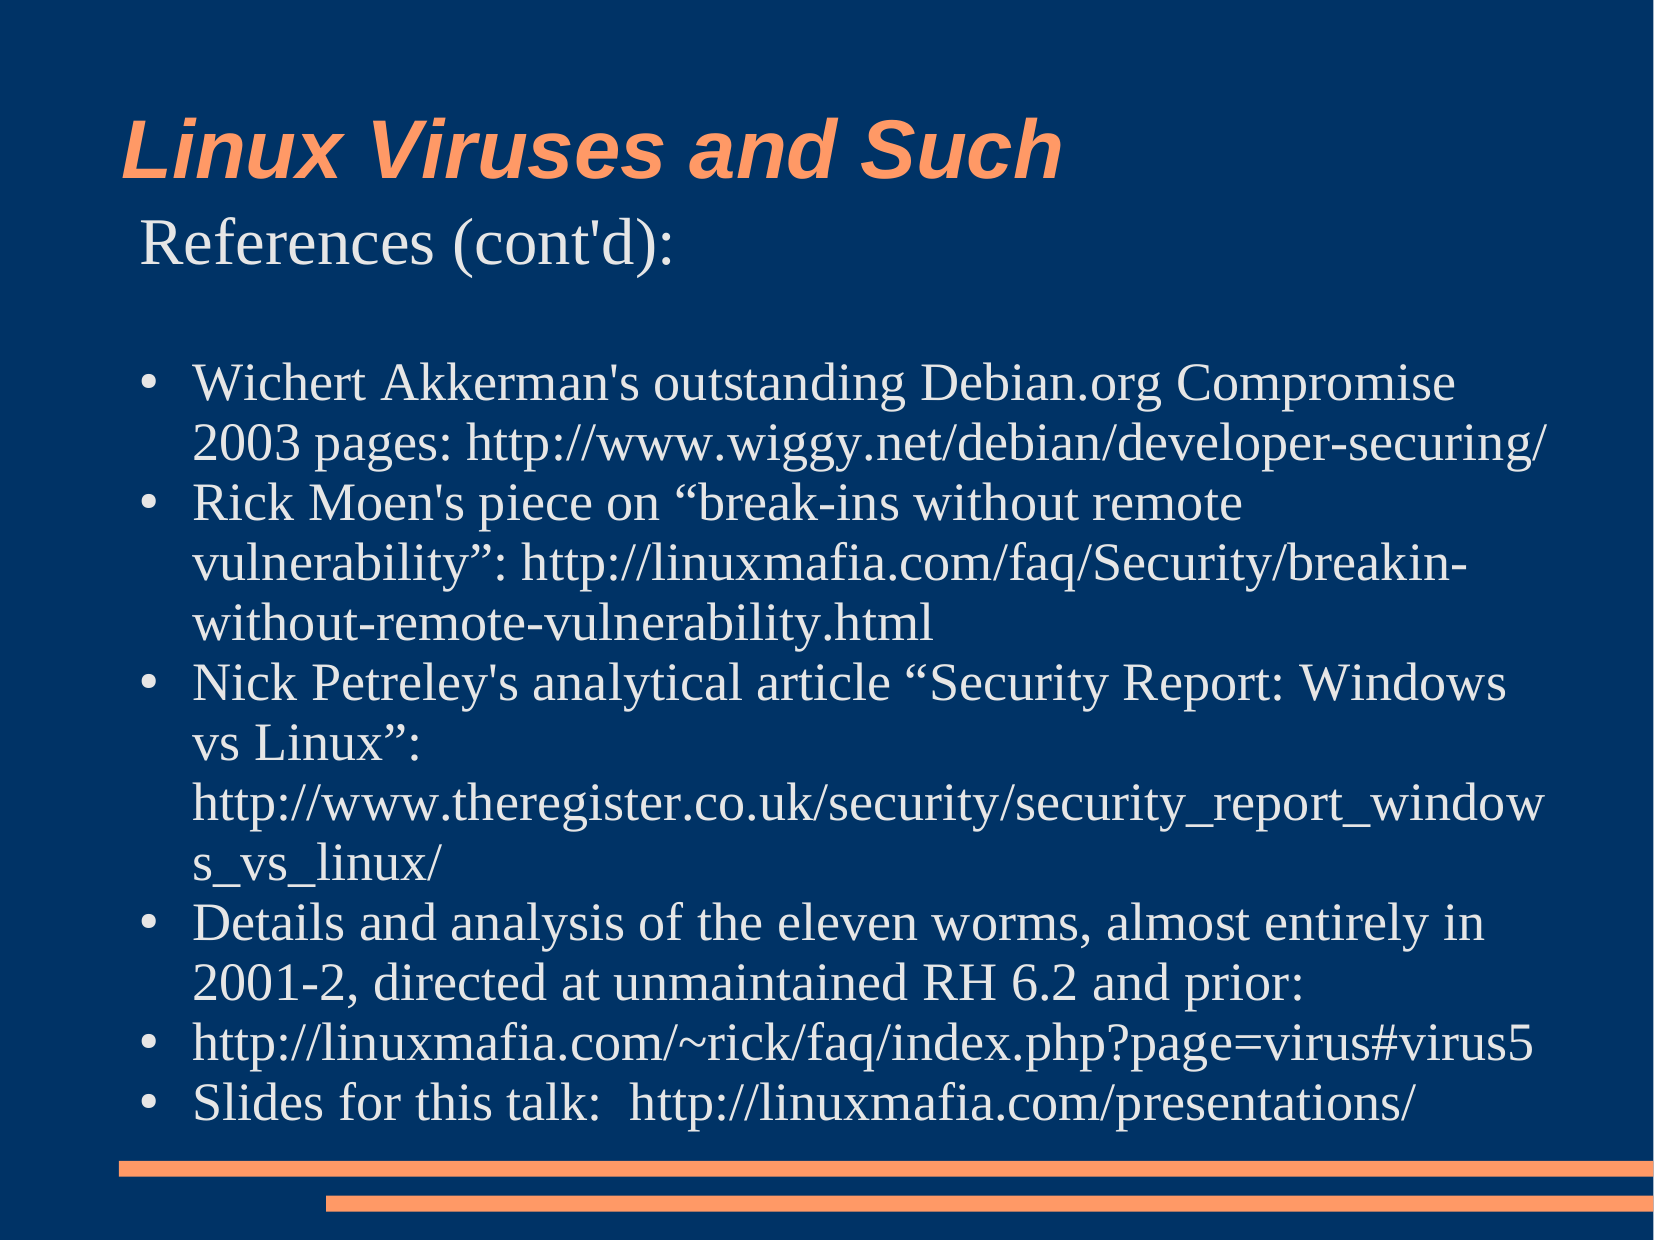

# Linux Viruses and Such
References (cont'd):
Wichert Akkerman's outstanding Debian.org Compromise 2003 pages: http://www.wiggy.net/debian/developer-securing/
Rick Moen's piece on “break-ins without remote vulnerability”: http://linuxmafia.com/faq/Security/breakin-without-remote-vulnerability.html
Nick Petreley's analytical article “Security Report: Windows vs Linux”: http://www.theregister.co.uk/security/security_report_windows_vs_linux/
Details and analysis of the eleven worms, almost entirely in 2001-2, directed at unmaintained RH 6.2 and prior:
http://linuxmafia.com/~rick/faq/index.php?page=virus#virus5
Slides for this talk: http://linuxmafia.com/presentations/